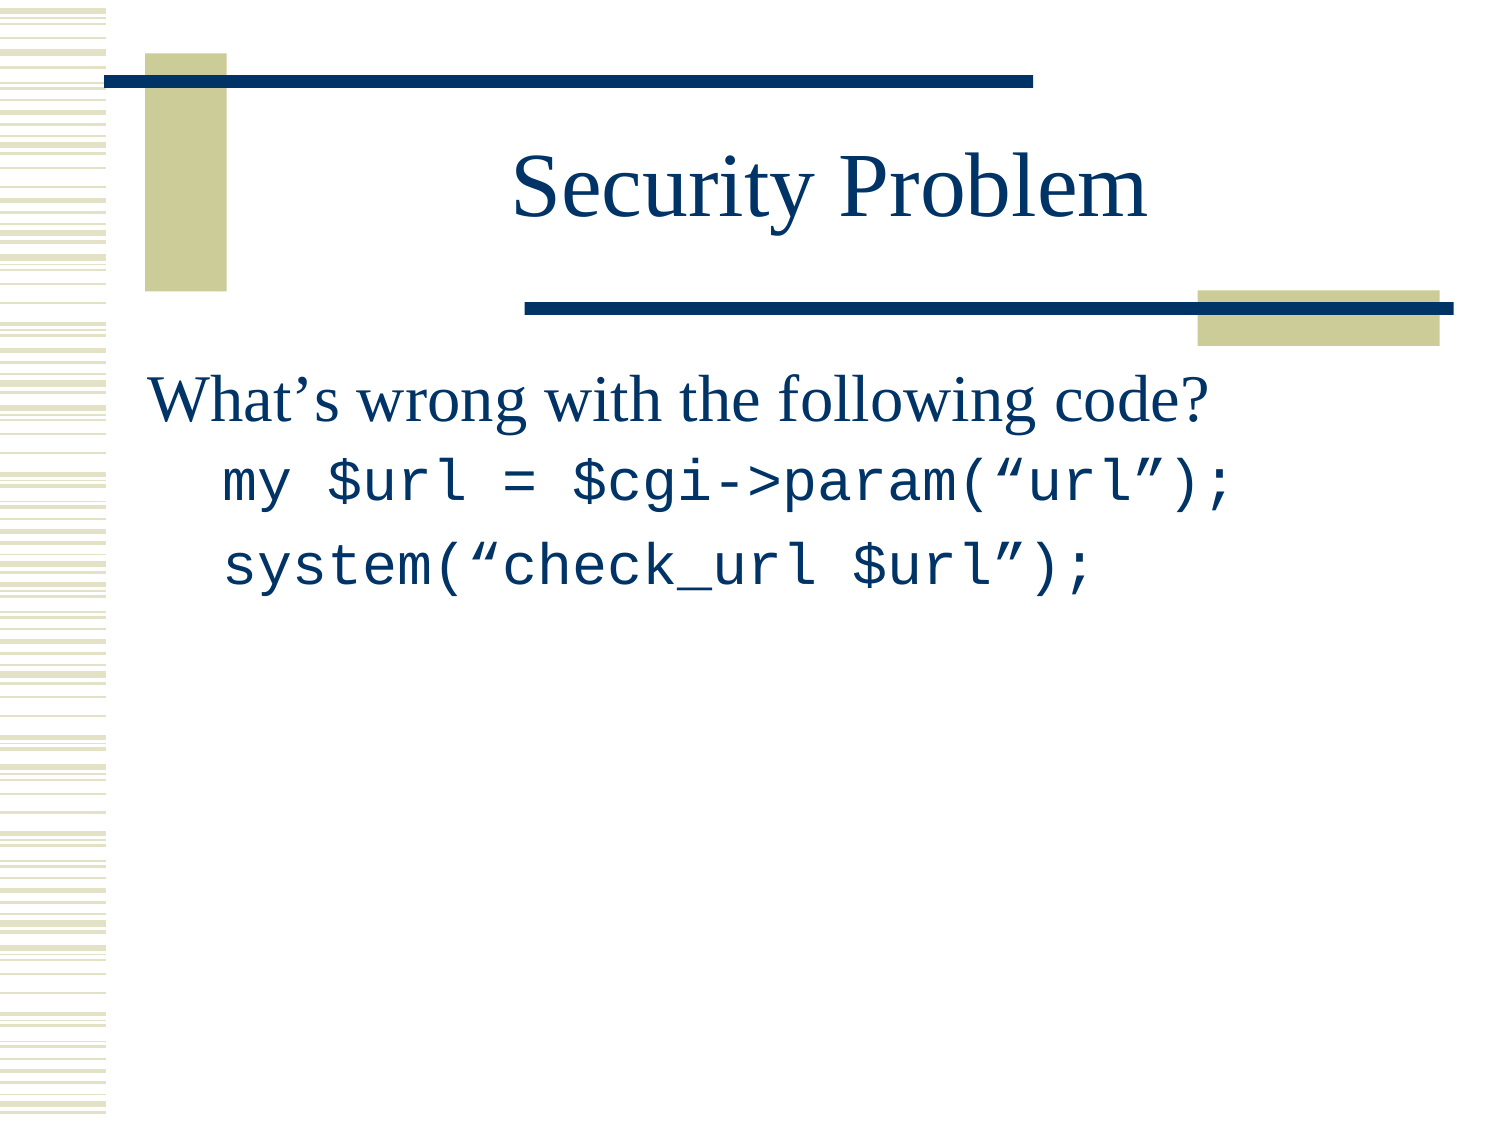

# Security Problem
What’s wrong with the following code?
my $url = $cgi->param(“url”);
system(“check_url $url”);